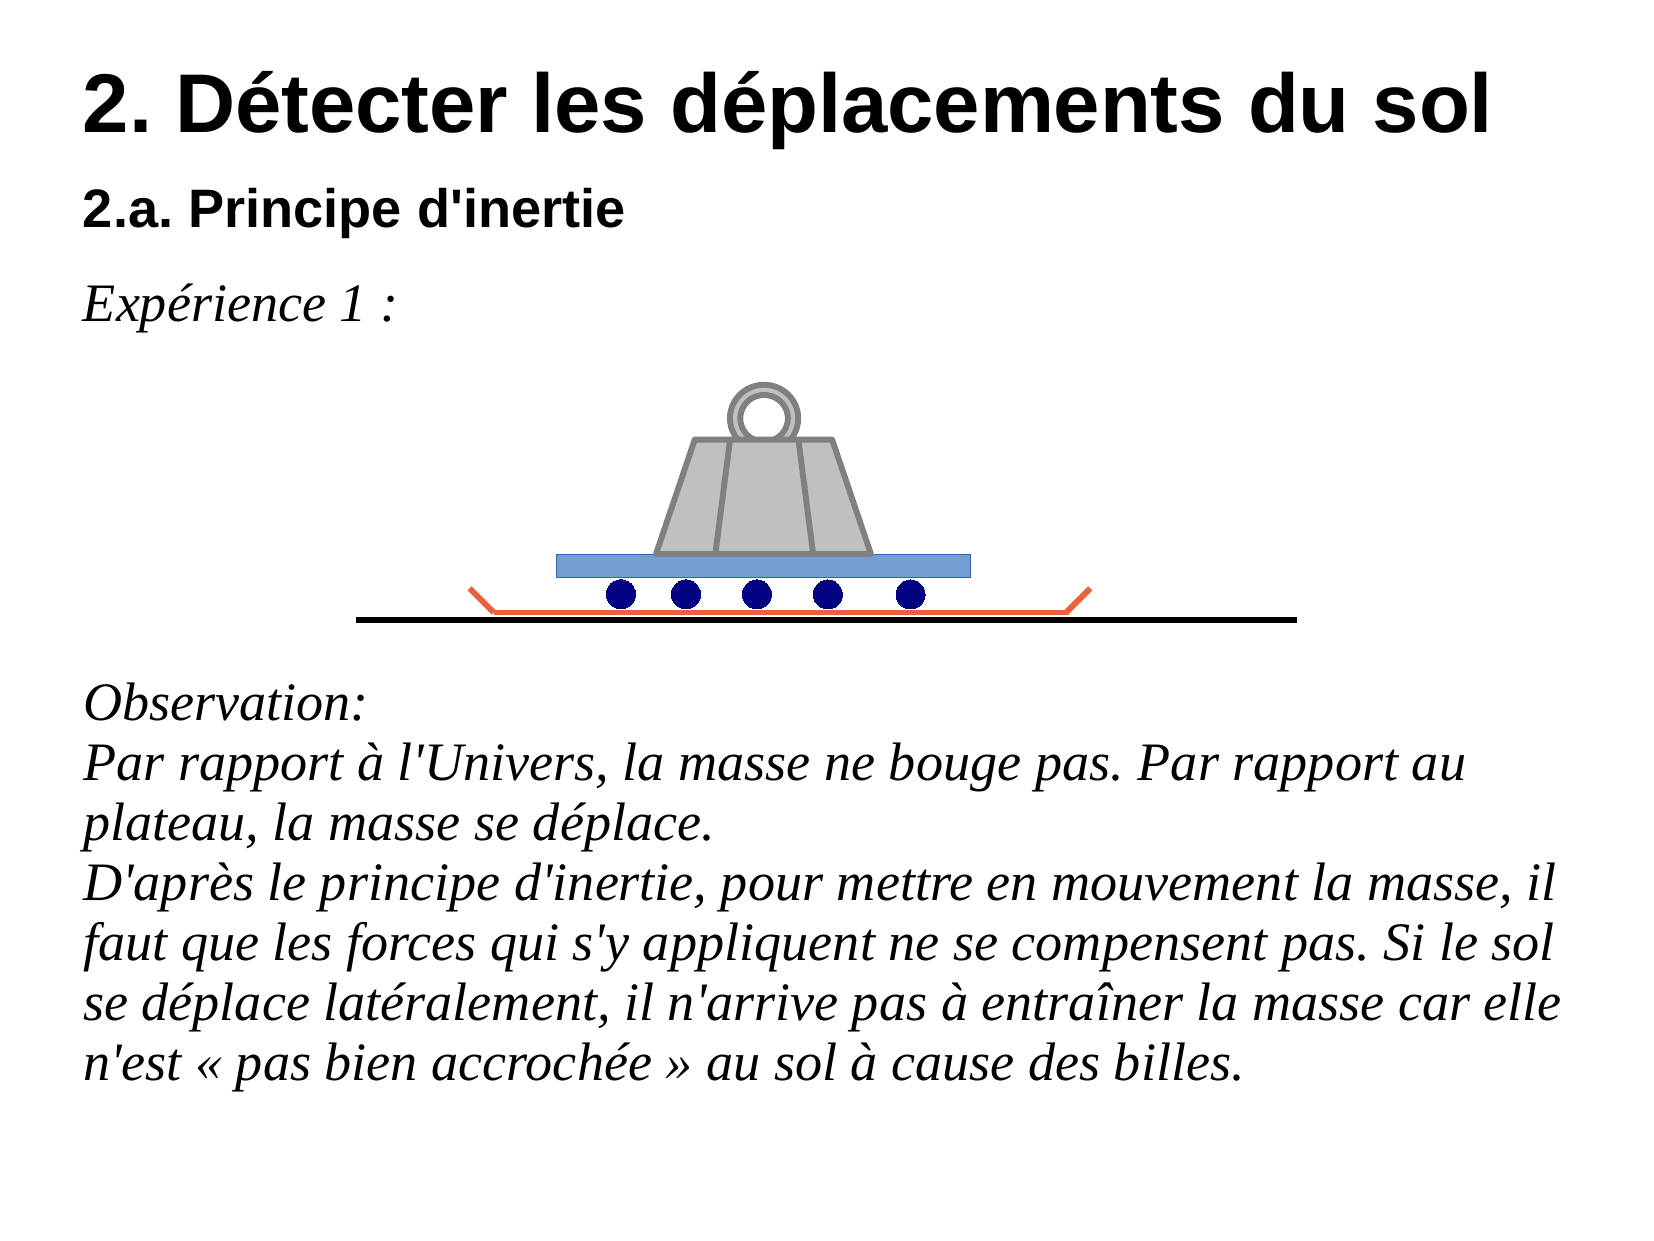

# 2. Détecter les déplacements du sol
2.a. Principe d'inertie
Expérience 1 :
Observation:
Par rapport à l'Univers, la masse ne bouge pas. Par rapport au plateau, la masse se déplace.
D'après le principe d'inertie, pour mettre en mouvement la masse, il faut que les forces qui s'y appliquent ne se compensent pas. Si le sol se déplace latéralement, il n'arrive pas à entraîner la masse car elle n'est « pas bien accrochée » au sol à cause des billes.